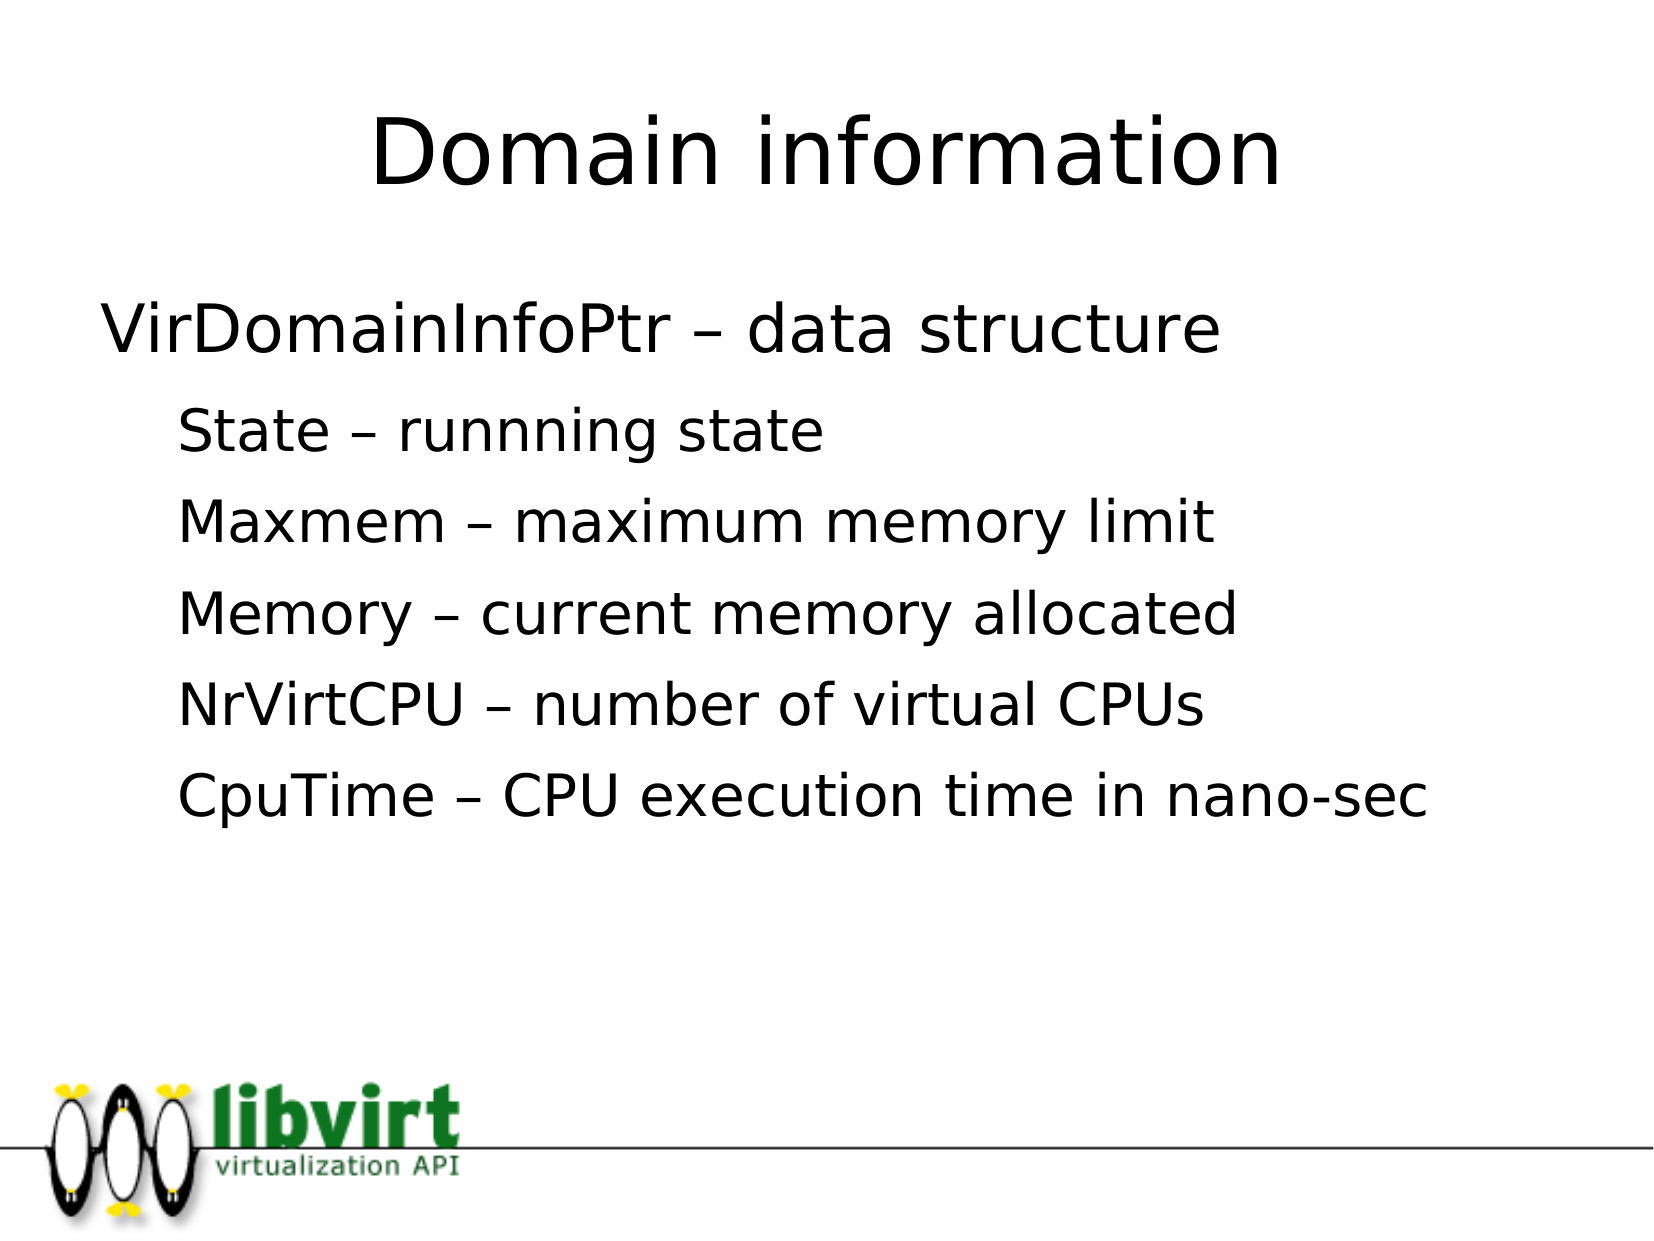

# Domain information
VirDomainInfoPtr – data structure
State – runnning state
Maxmem – maximum memory limit
Memory – current memory allocated
NrVirtCPU – number of virtual CPUs
CpuTime – CPU execution time in nano-sec